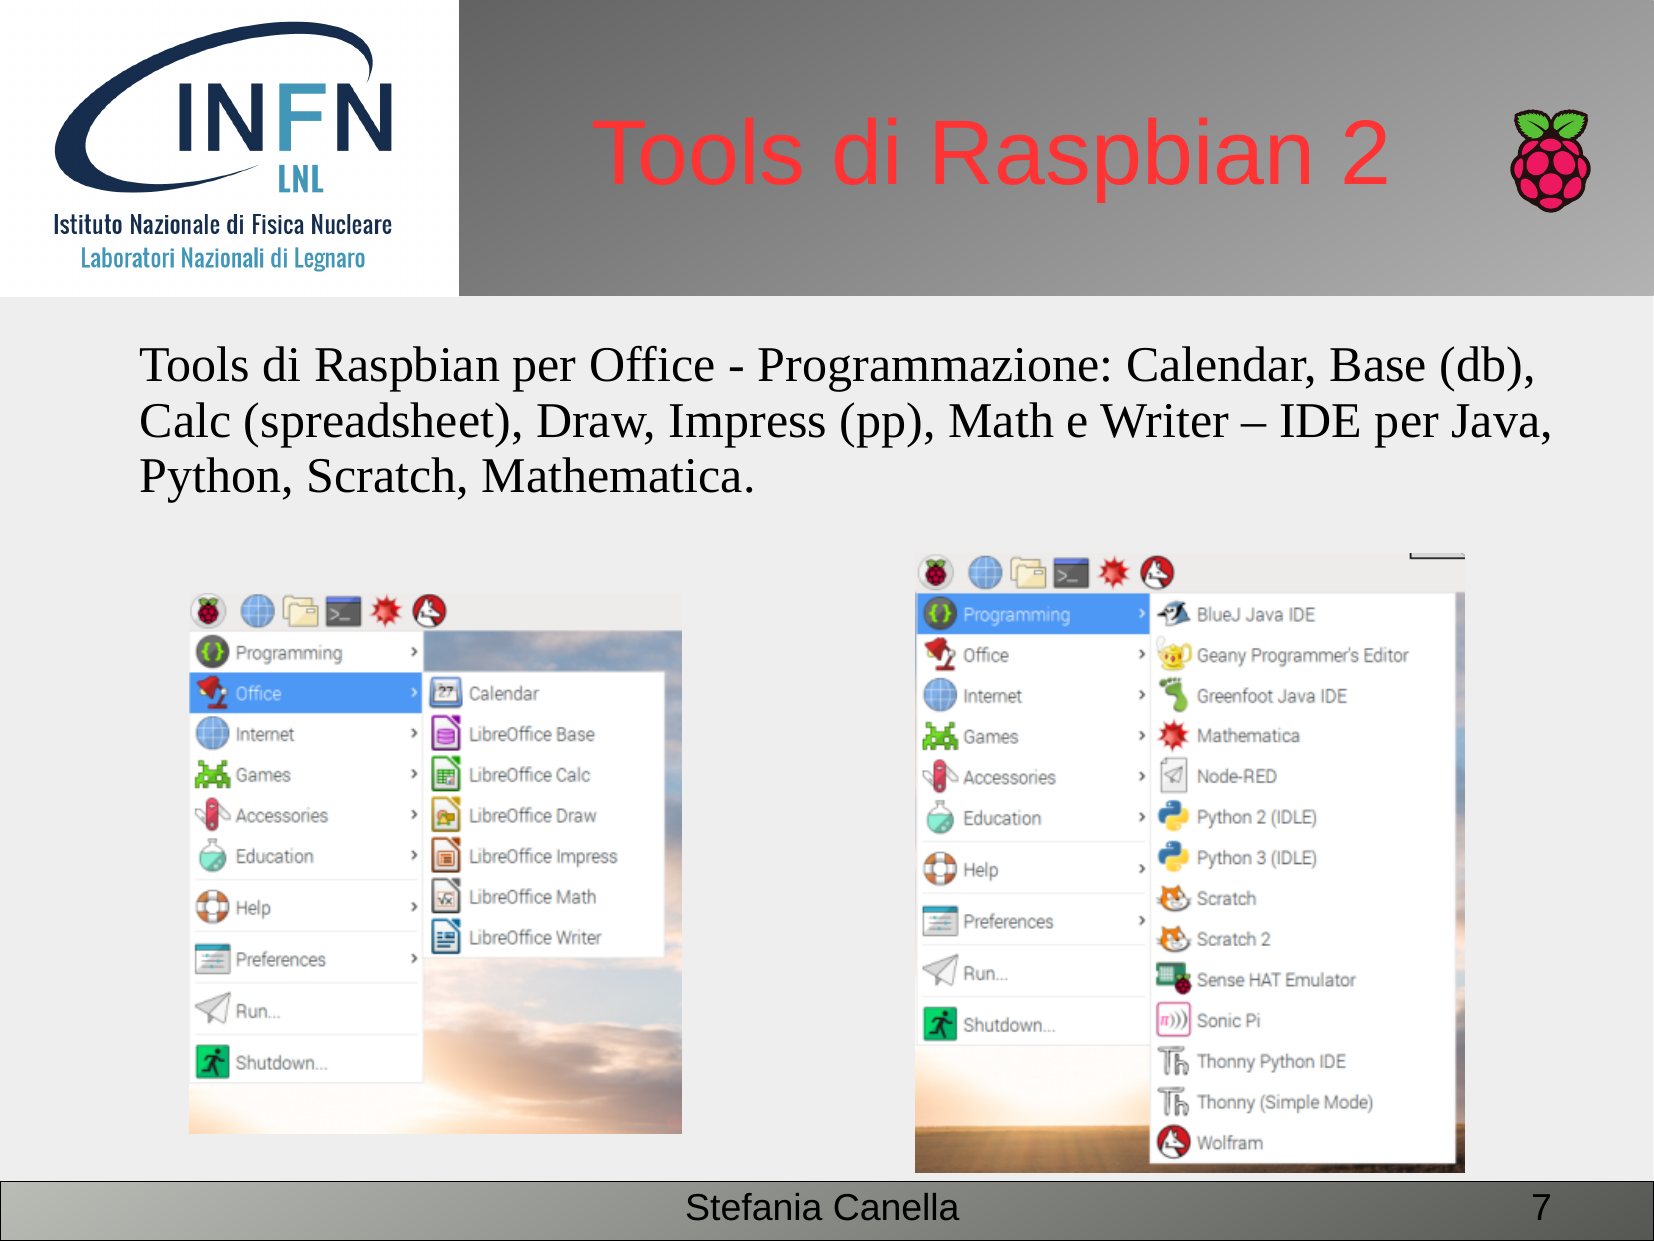

# Tools di Raspbian 2
Tools di Raspbian per Office - Programmazione: Calendar, Base (db), Calc (spreadsheet), Draw, Impress (pp), Math e Writer – IDE per Java, Python, Scratch, Mathematica.
Stefania Canella